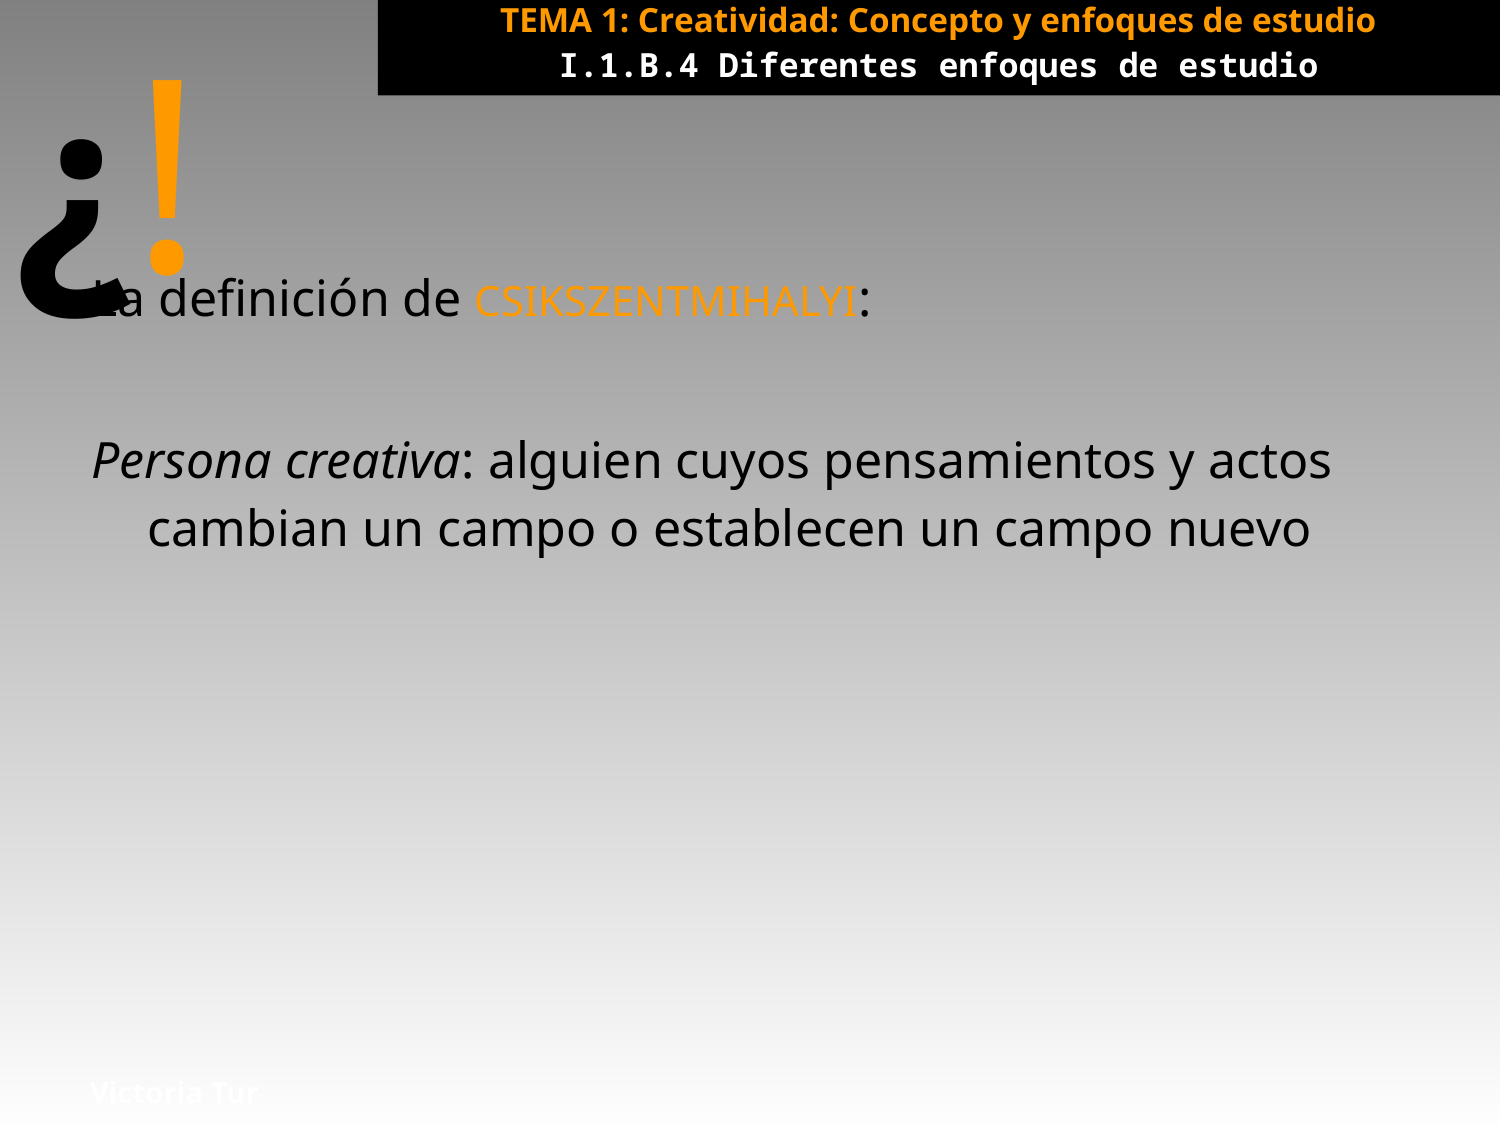

TEMA 1: Creatividad: Concepto y enfoques de estudio
I.1.B.4 Diferentes enfoques de estudio
# La definición de CSIKSZENTMIHALYI:
Persona creativa: alguien cuyos pensamientos y actos cambian un campo o establecen un campo nuevo